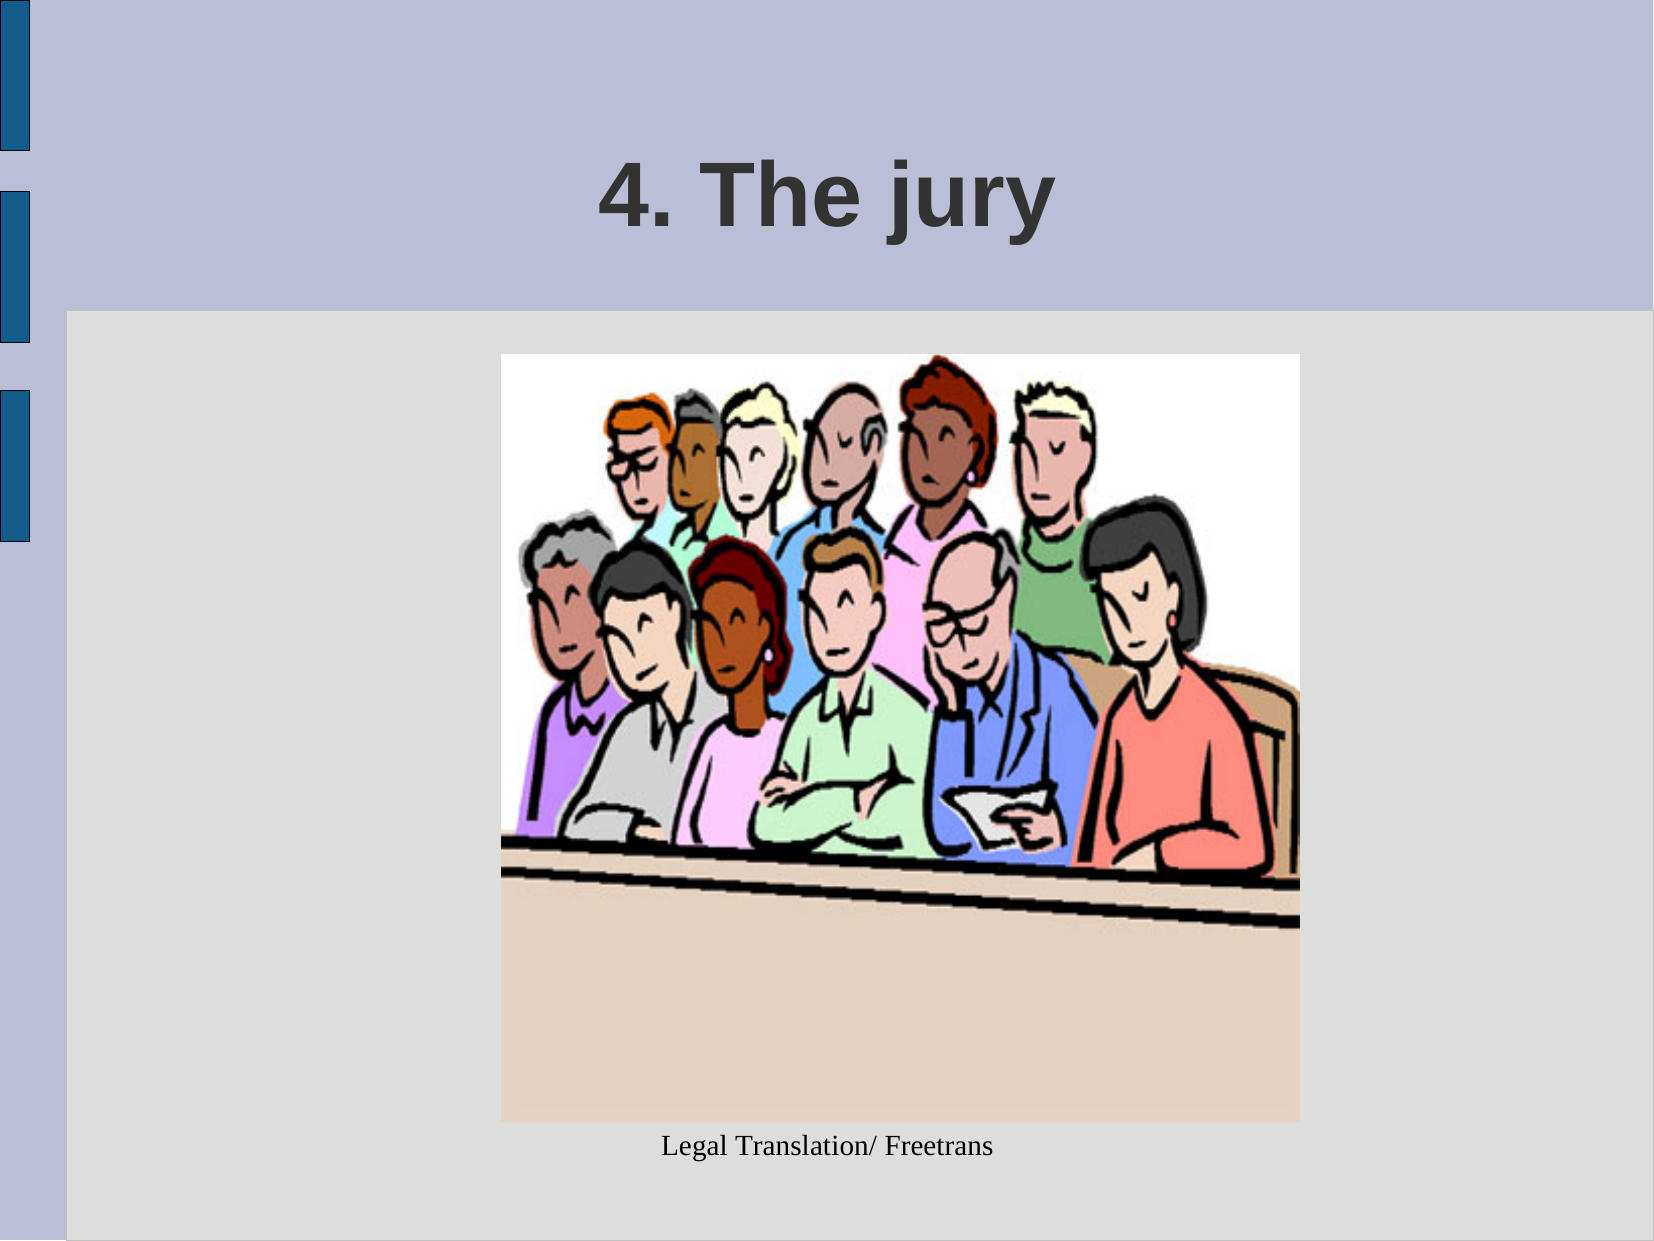

# 4. The jury
Legal Translation/ Freetrans